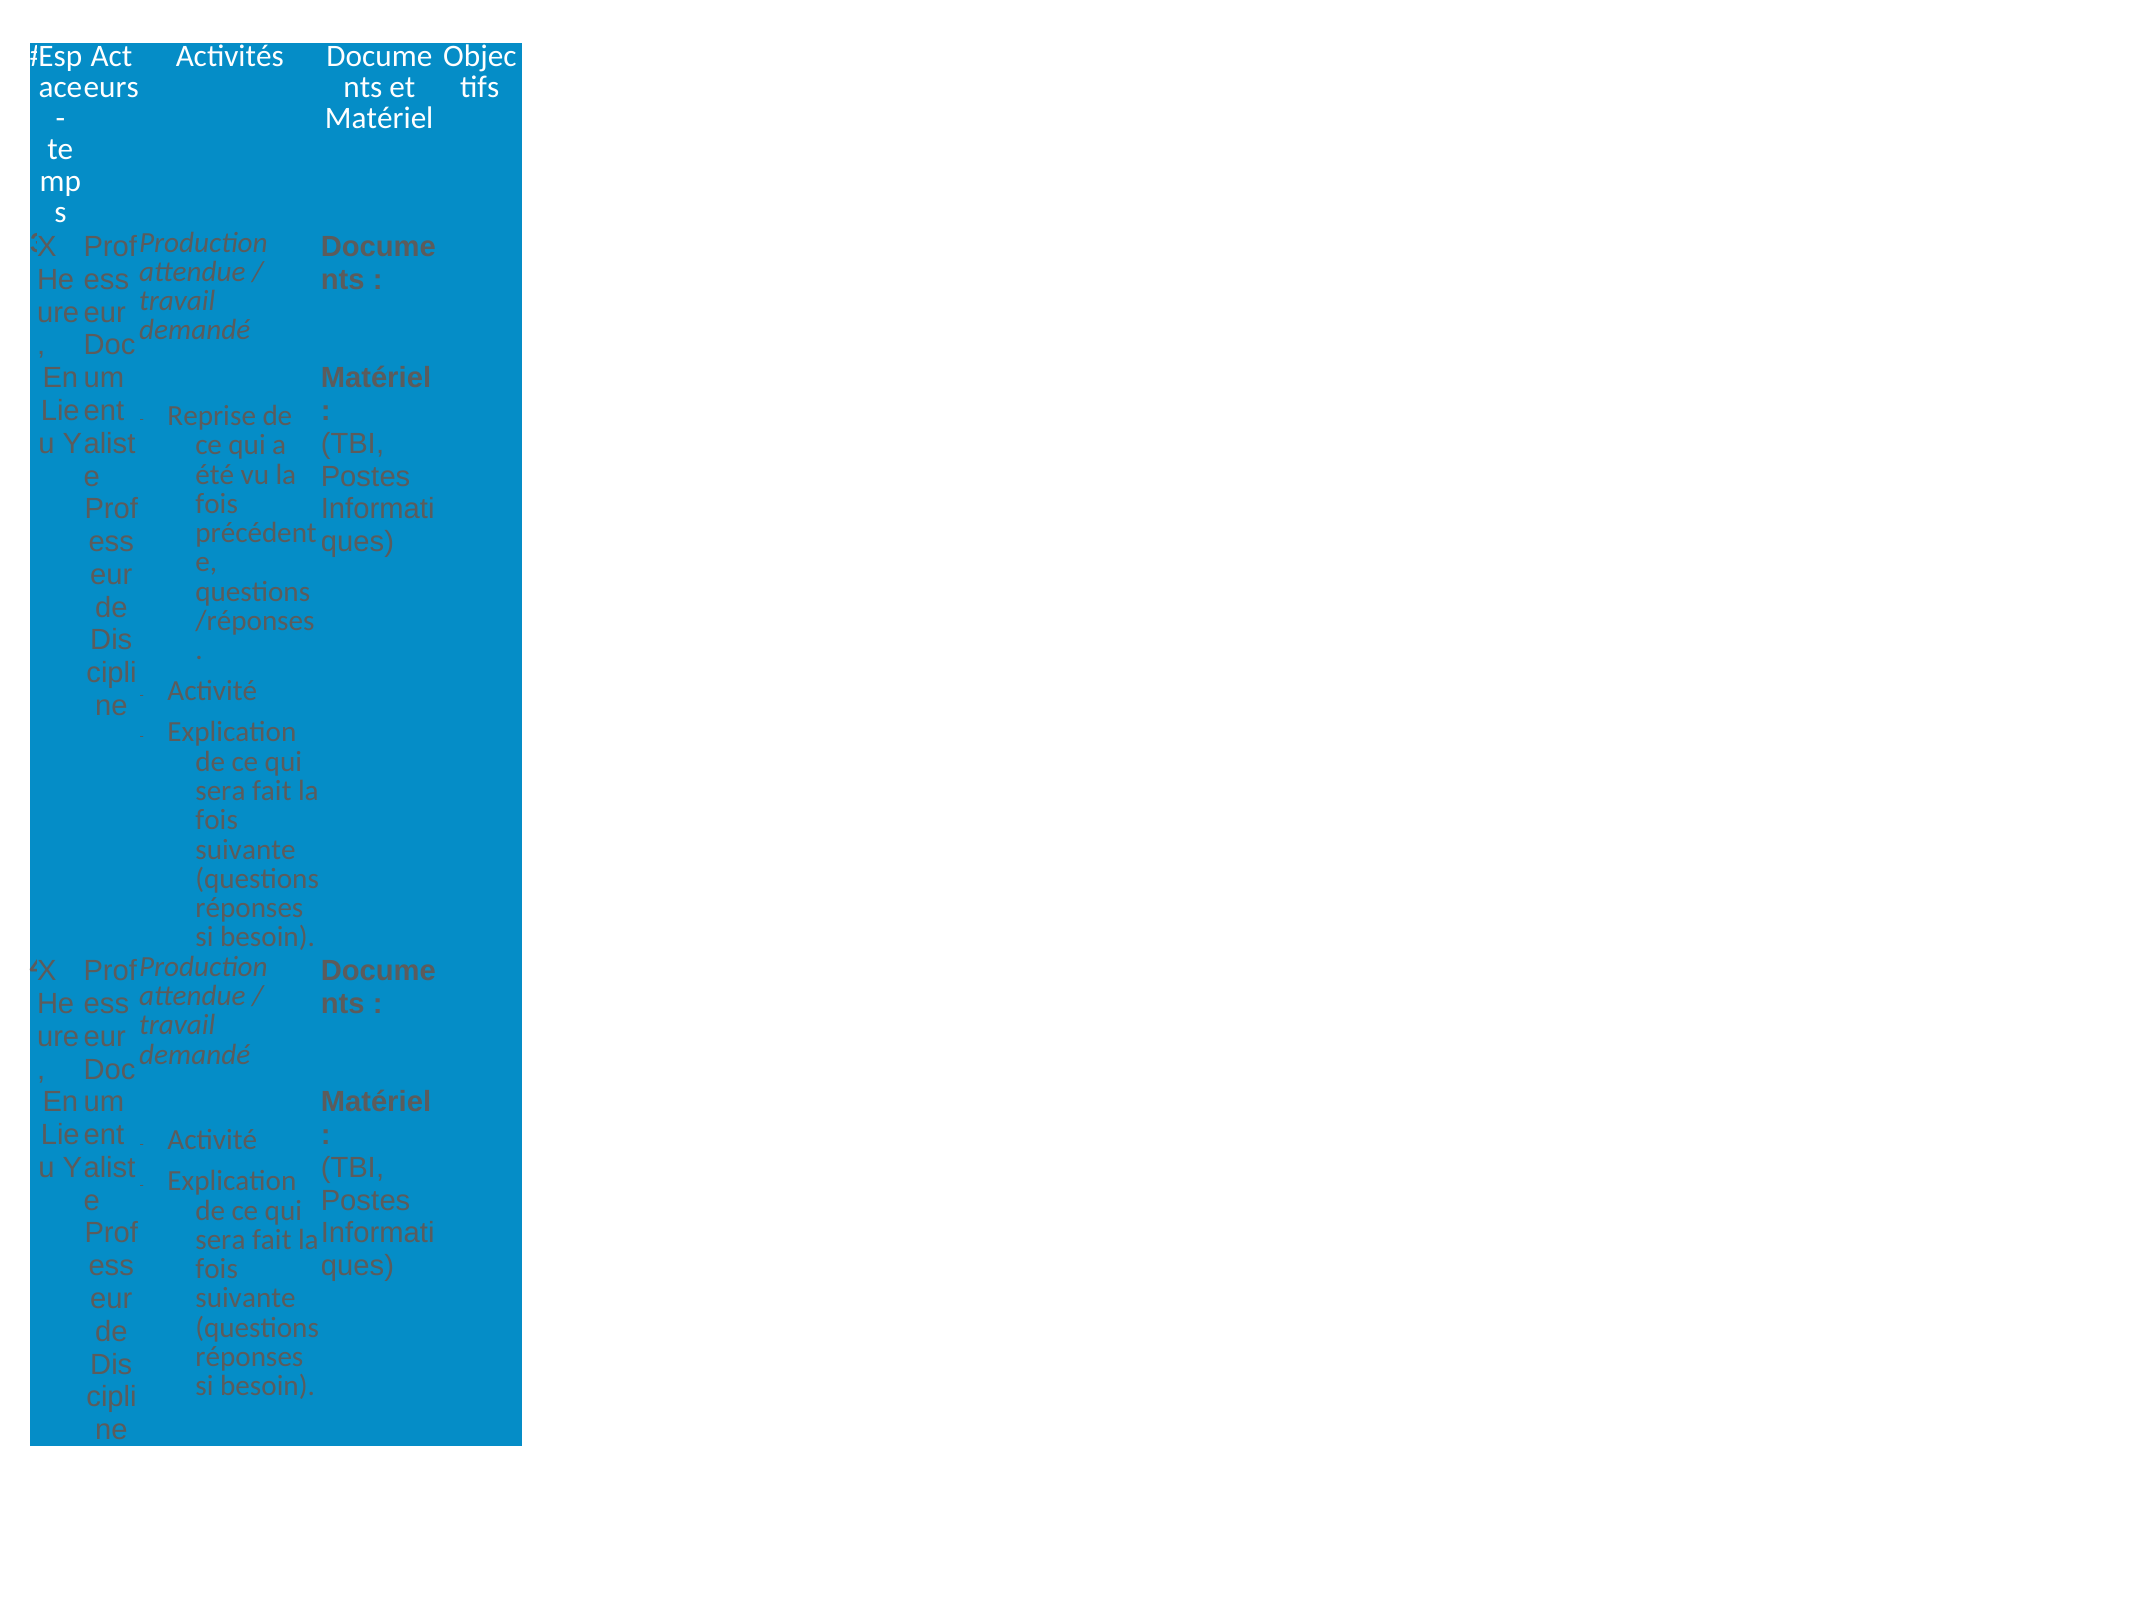

| # | Espace-temps | Acteurs | Activités | Documents et Matériel | Objectifs |
| --- | --- | --- | --- | --- | --- |
| 3 | X Heure, En Lieu Y | Professeur Documentaliste Professeur de Discipline | Production attendue / travail demandé Reprise de ce qui a été vu la fois précédente, questions/réponses. Activité Explication de ce qui sera fait la fois suivante (questions réponses si besoin). | Documents : Matériel : (TBI, Postes Informatiques) | |
| 4 | X Heure, En Lieu Y | Professeur Documentaliste Professeur de Discipline | Production attendue / travail demandé Activité Explication de ce qui sera fait la fois suivante (questions réponses si besoin). | Documents : Matériel : (TBI, Postes Informatiques) | |